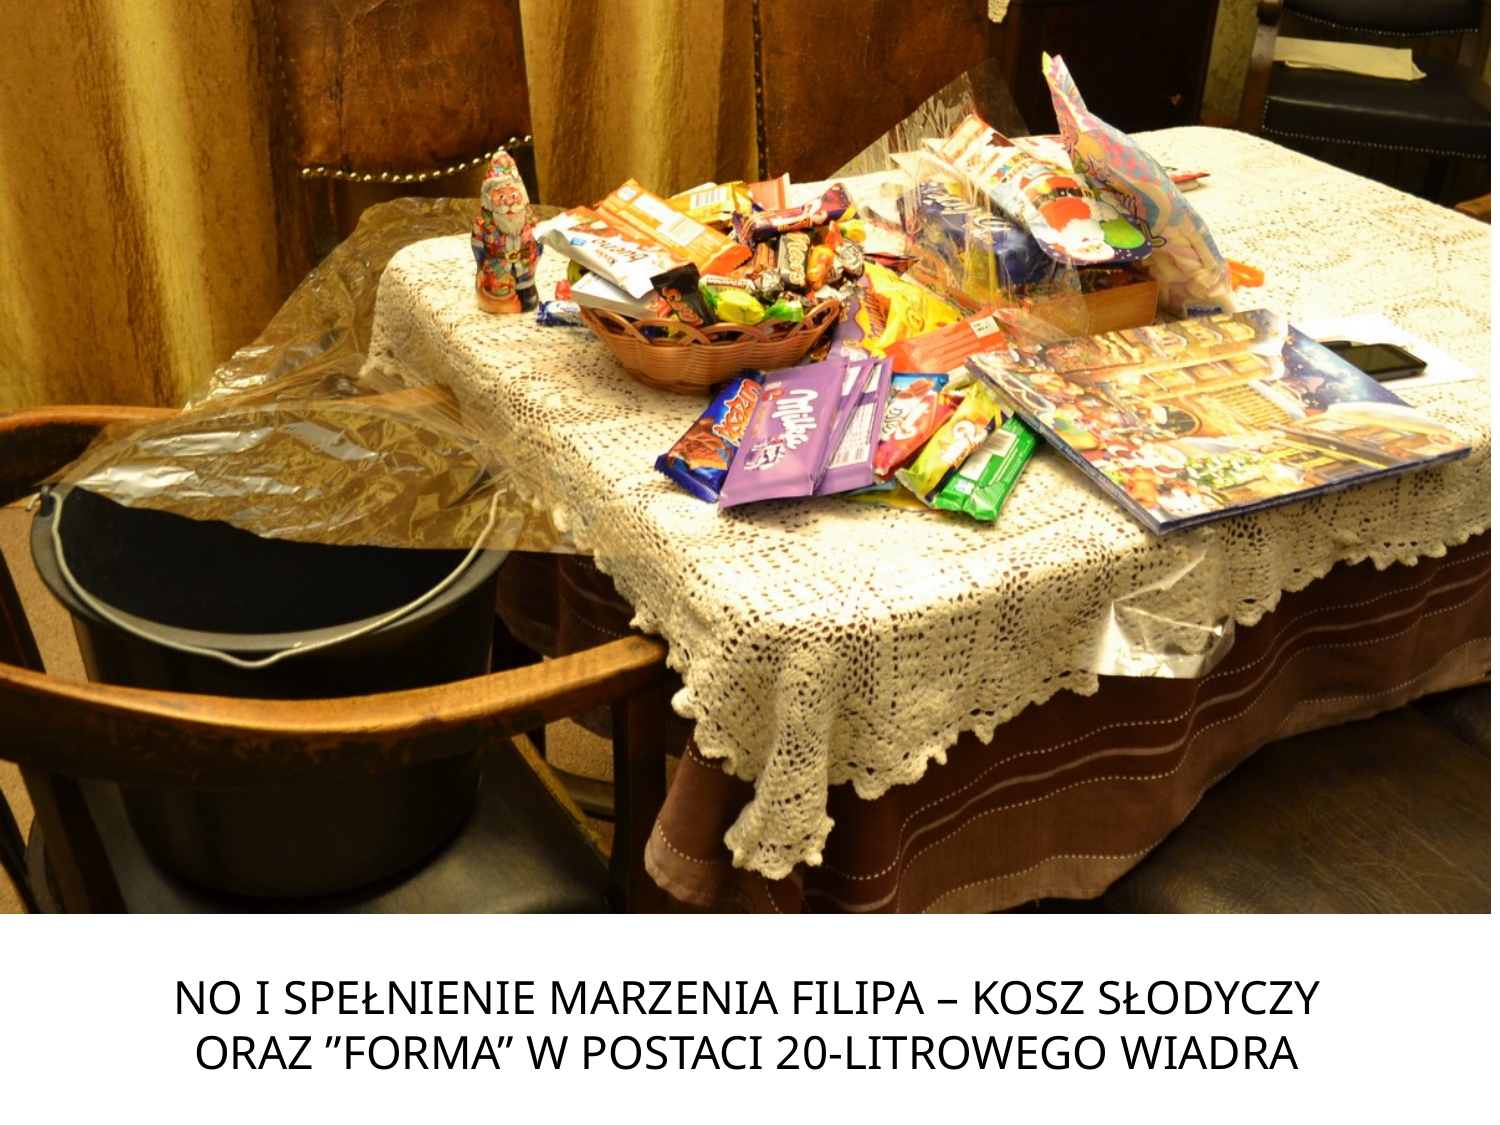

NO I SPEŁNIENIE MARZENIA FILIPA – KOSZ SŁODYCZY
ORAZ ”FORMA” W POSTACI 20-LITROWEGO WIADRA